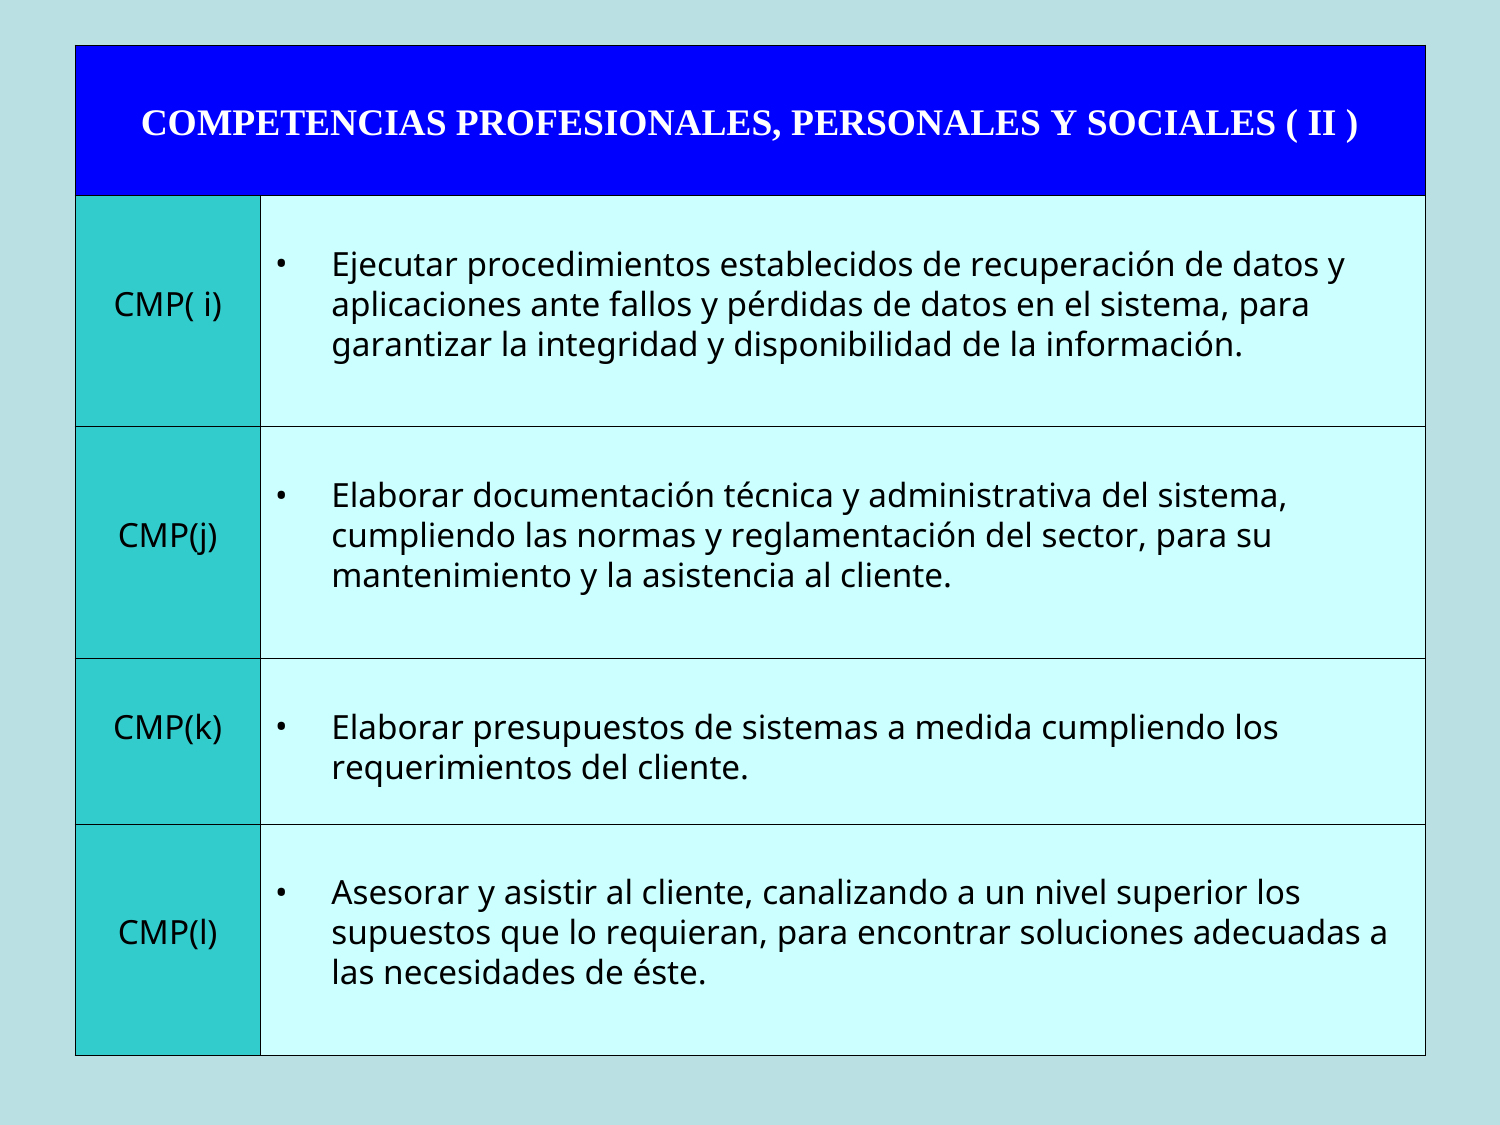

| COMPETENCIAS PROFESIONALES, PERSONALES Y SOCIALES ( II ) | |
| --- | --- |
| CMP( i) | Ejecutar procedimientos establecidos de recuperación de datos y aplicaciones ante fallos y pérdidas de datos en el sistema, para garantizar la integridad y disponibilidad de la información. |
| CMP(j) | Elaborar documentación técnica y administrativa del sistema, cumpliendo las normas y reglamentación del sector, para su mantenimiento y la asistencia al cliente. |
| CMP(k) | Elaborar presupuestos de sistemas a medida cumpliendo los requerimientos del cliente. |
| CMP(l) | Asesorar y asistir al cliente, canalizando a un nivel superior los supuestos que lo requieran, para encontrar soluciones adecuadas a las necesidades de éste. |